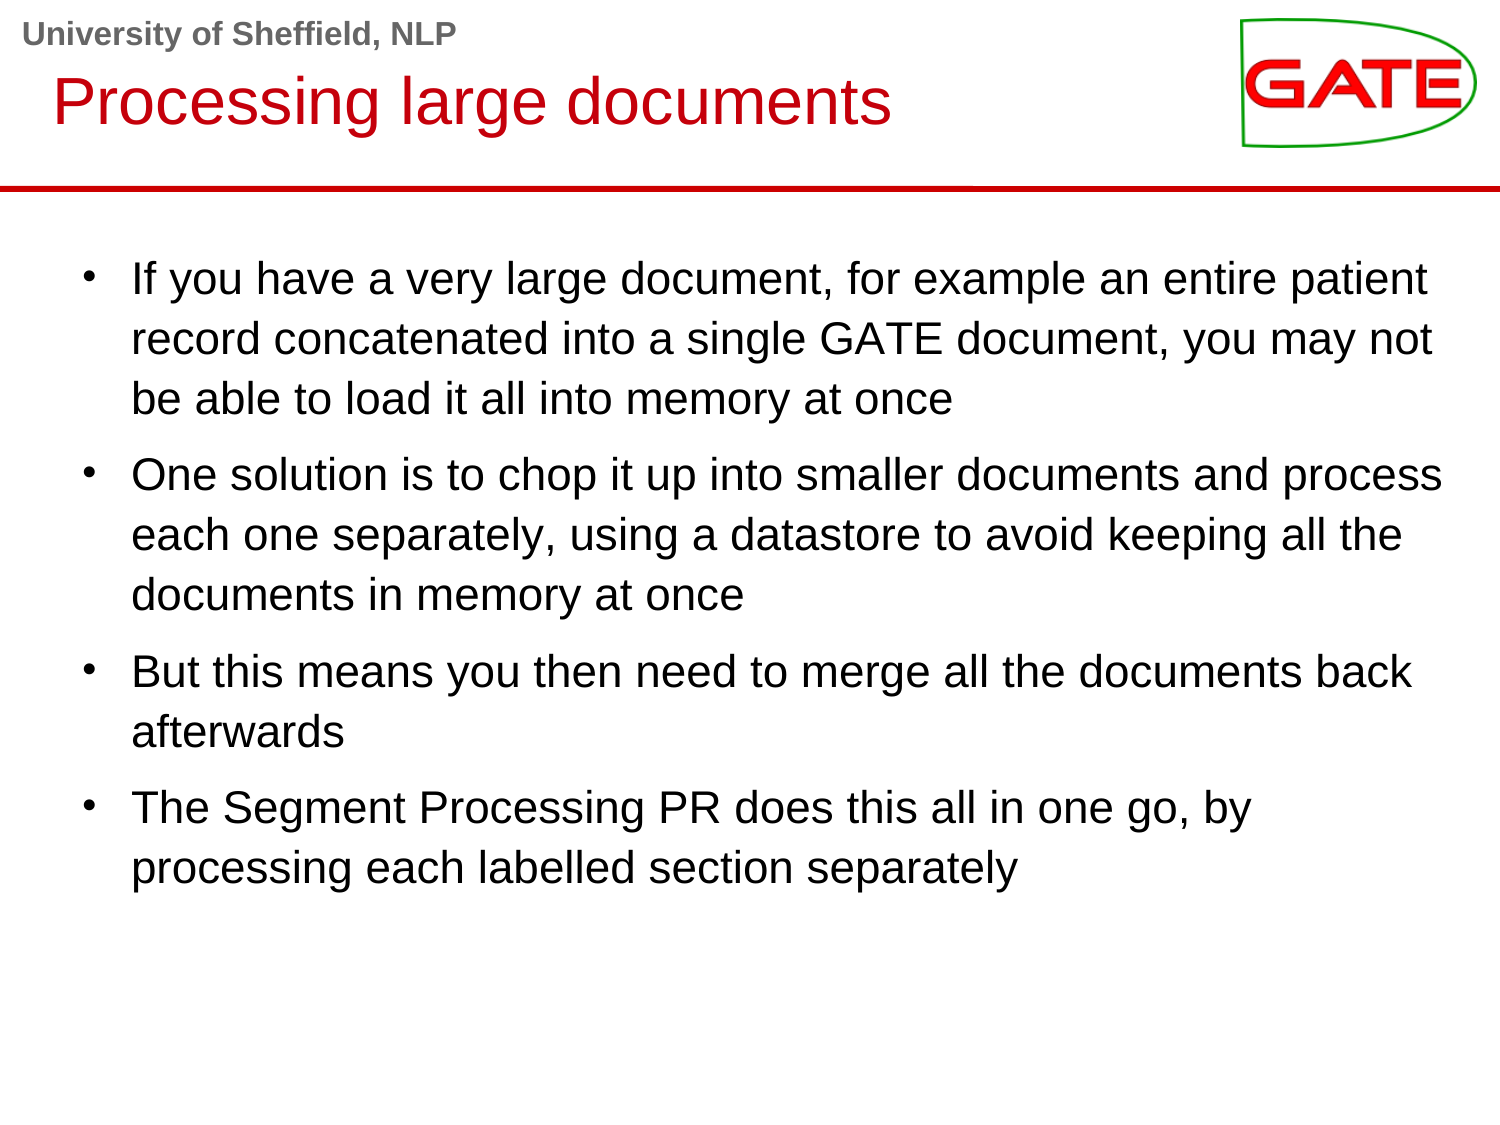

# Processing large documents
If you have a very large document, for example an entire patient record concatenated into a single GATE document, you may not be able to load it all into memory at once
One solution is to chop it up into smaller documents and process each one separately, using a datastore to avoid keeping all the documents in memory at once
But this means you then need to merge all the documents back afterwards
The Segment Processing PR does this all in one go, by processing each labelled section separately